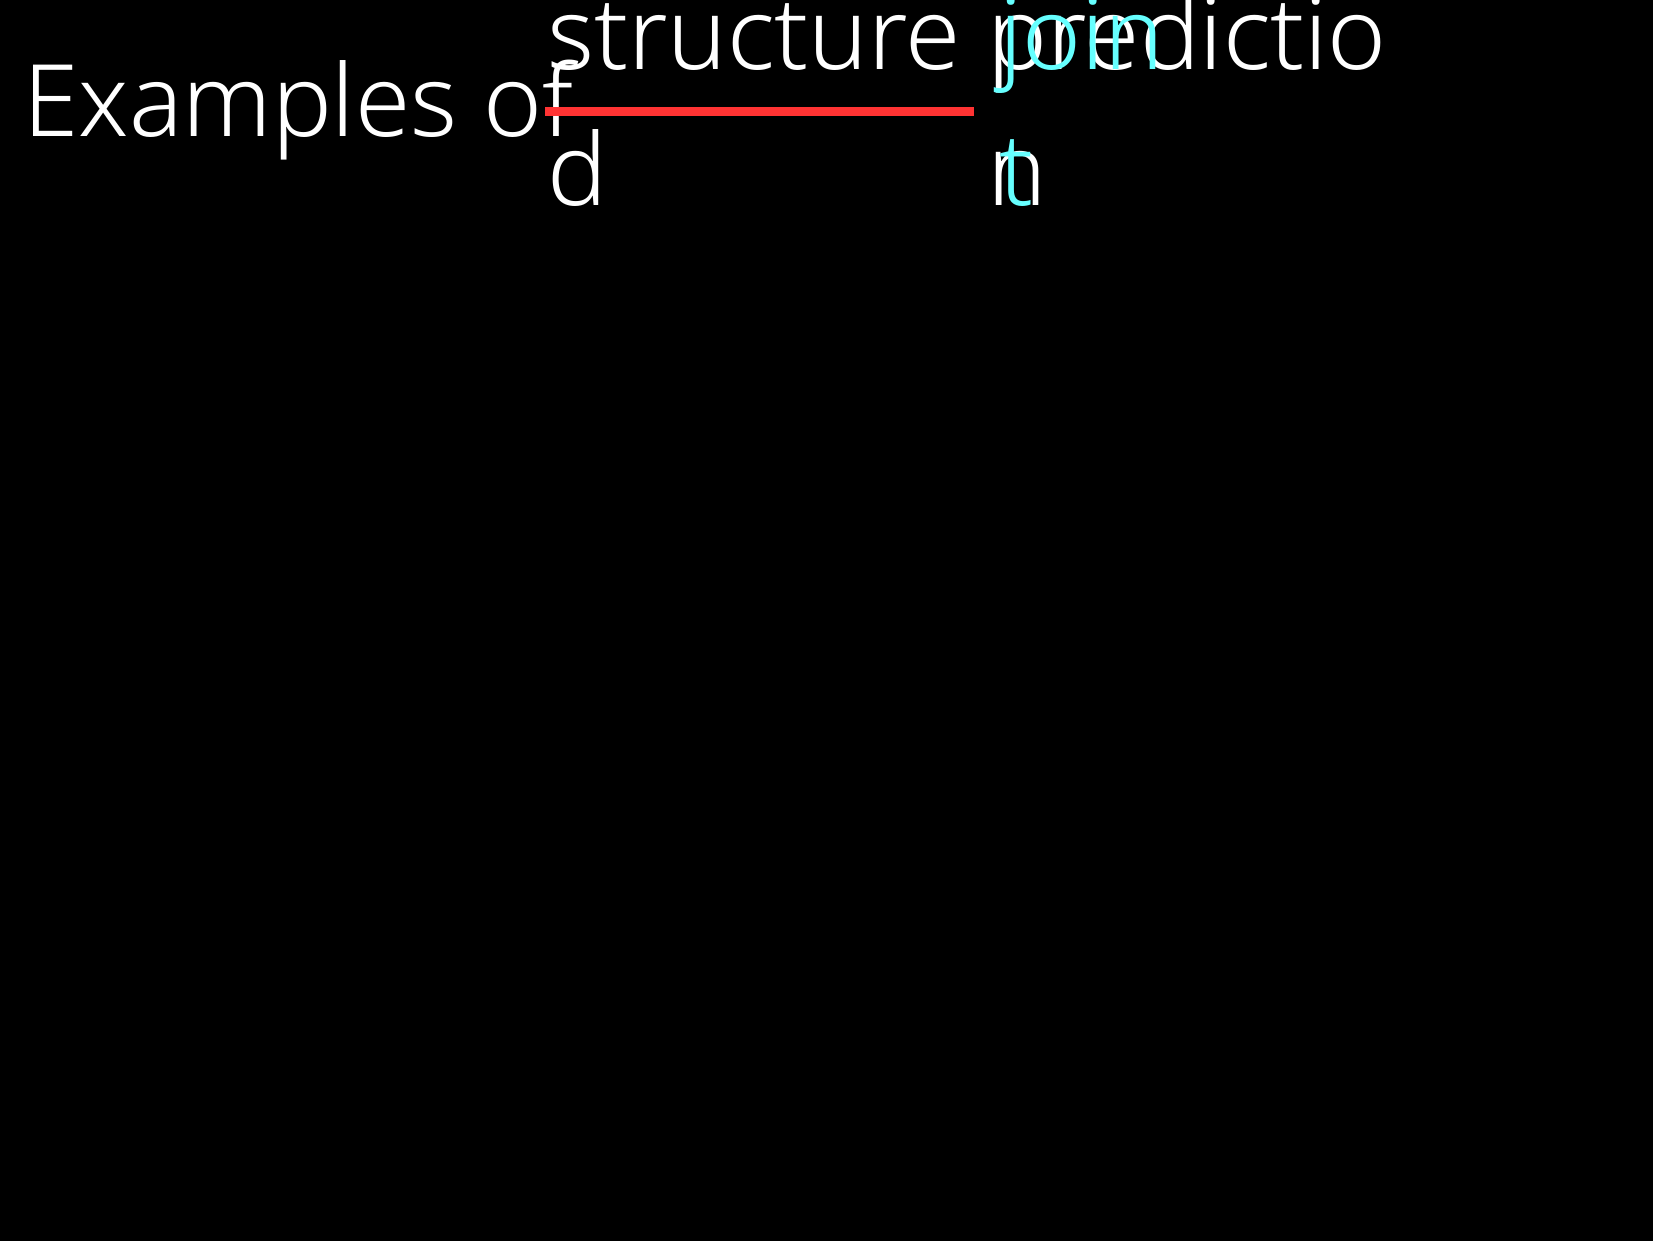

structured
prediction
joint
# Examples of
The monster ate a big sandwich